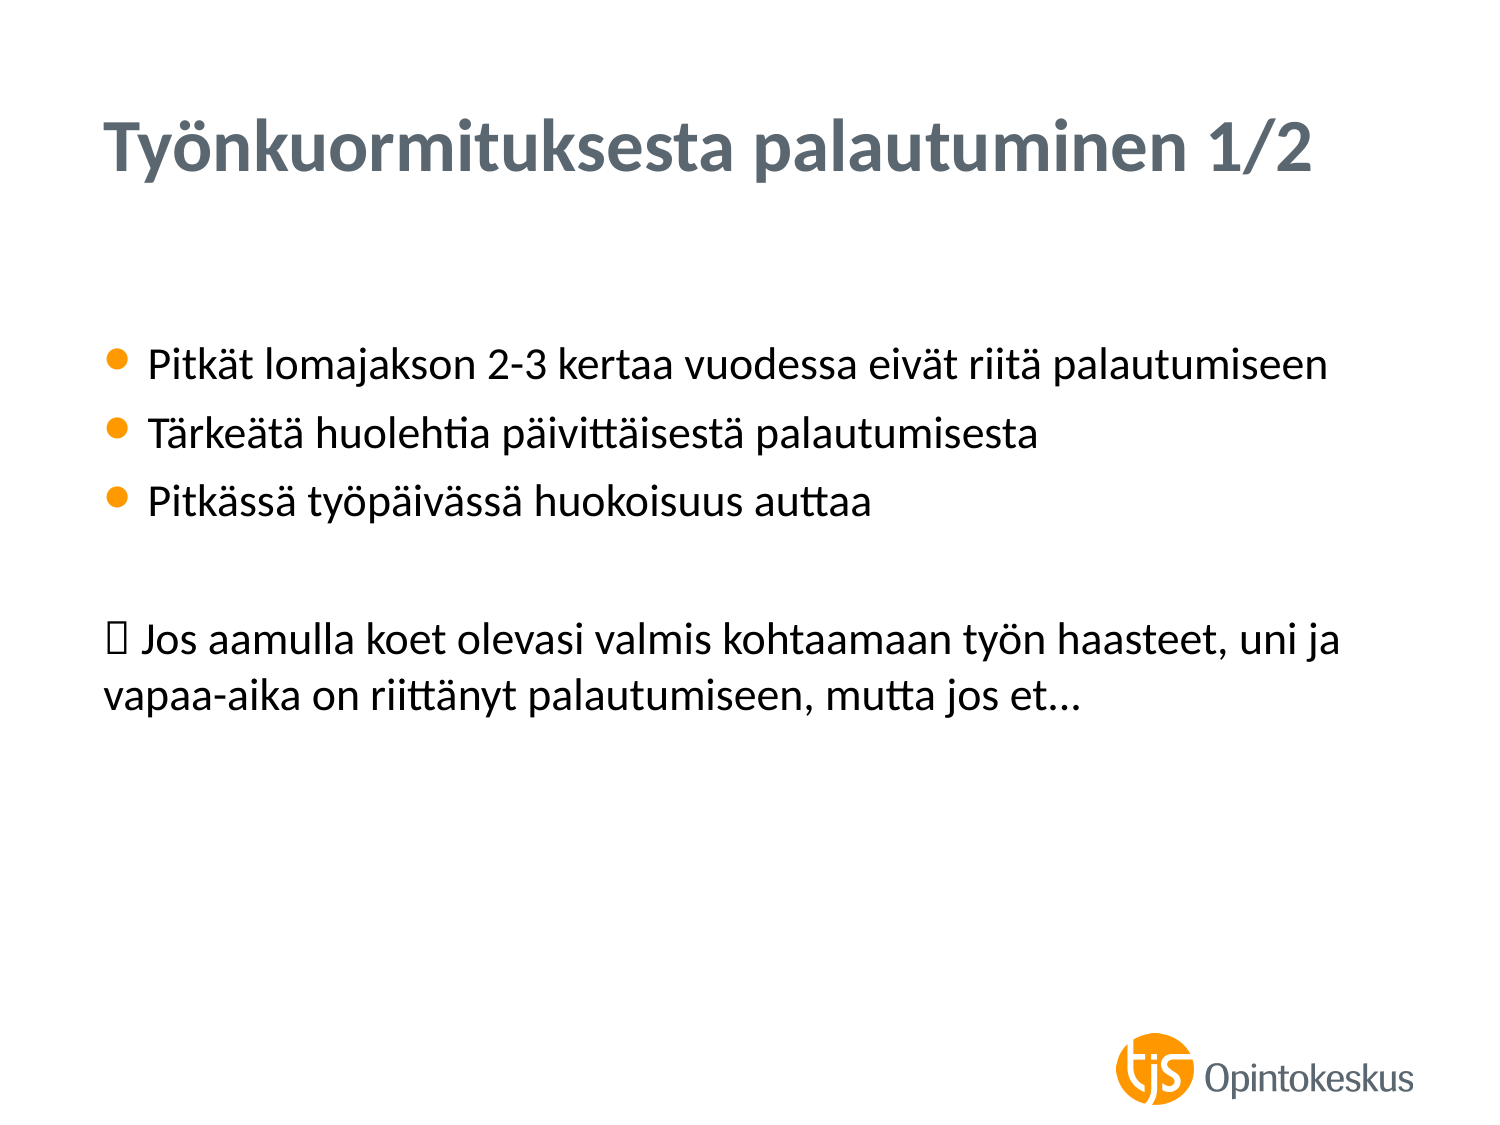

Työnkuormituksesta palautuminen 1/2
# Pitkät lomajakson 2-3 kertaa vuodessa eivät riitä palautumiseen
Tärkeätä huolehtia päivittäisestä palautumisesta
Pitkässä työpäivässä huokoisuus auttaa
 Jos aamulla koet olevasi valmis kohtaamaan työn haasteet, uni ja vapaa-aika on riittänyt palautumiseen, mutta jos et...